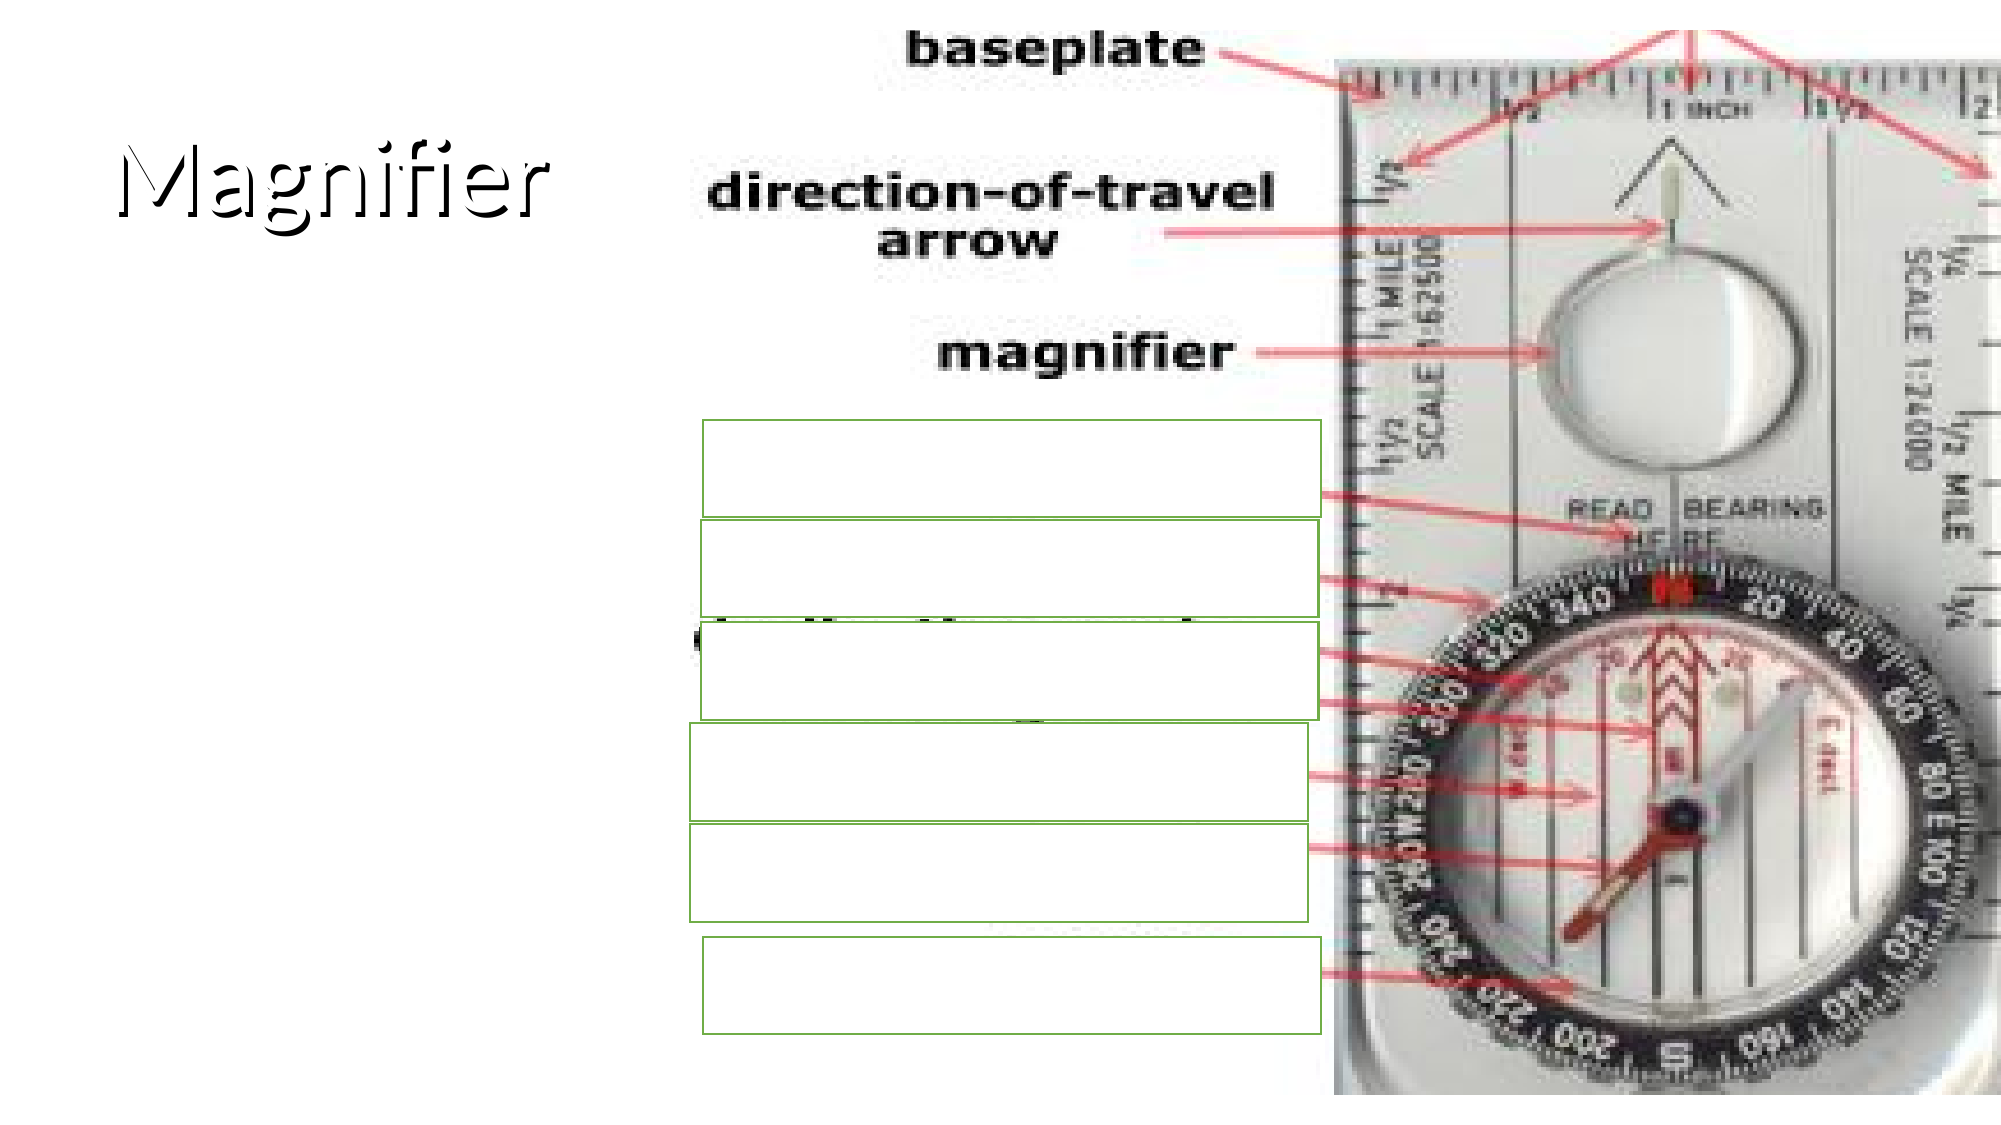

Magnifier
For seeing small map features better